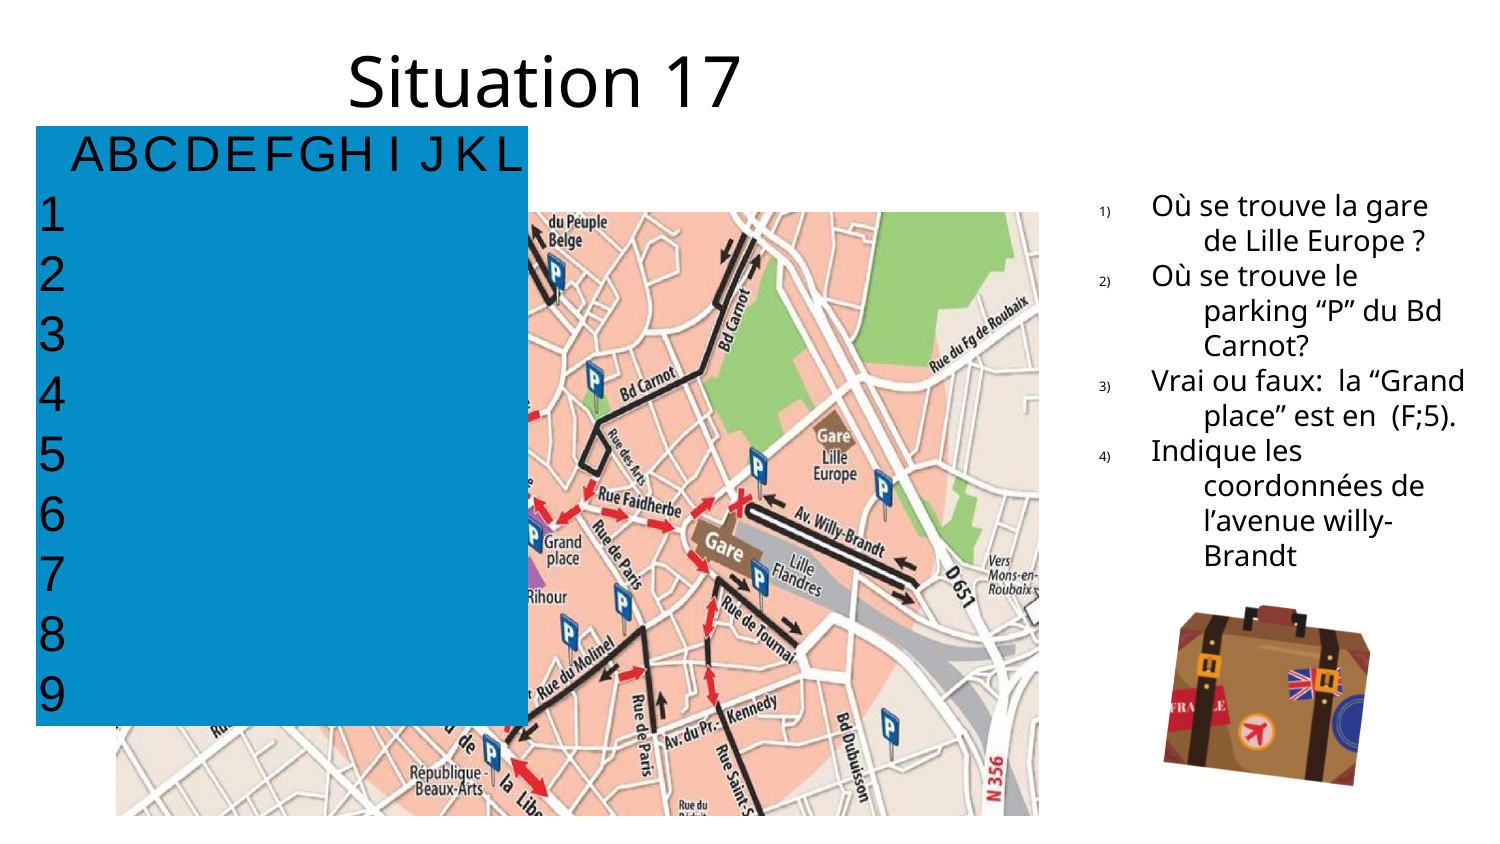

Situation 17
| | A | B | C | D | E | F | G | H | I | J | K | L |
| --- | --- | --- | --- | --- | --- | --- | --- | --- | --- | --- | --- | --- |
| 1 | | | | | | | | | | | | |
| 2 | | | | | | | | | | | | |
| 3 | | | | | | | | | | | | |
| 4 | | | | | | | | | | | | |
| 5 | | | | | | | | | | | | |
| 6 | | | | | | | | | | | | |
| 7 | | | | | | | | | | | | |
| 8 | | | | | | | | | | | | |
| 9 | | | | | | | | | | | | |
Où se trouve la gare de Lille Europe ?
Où se trouve le parking “P” du Bd Carnot?
Vrai ou faux: la “Grand place” est en (F;5).
Indique les coordonnées de l’avenue willy- Brandt